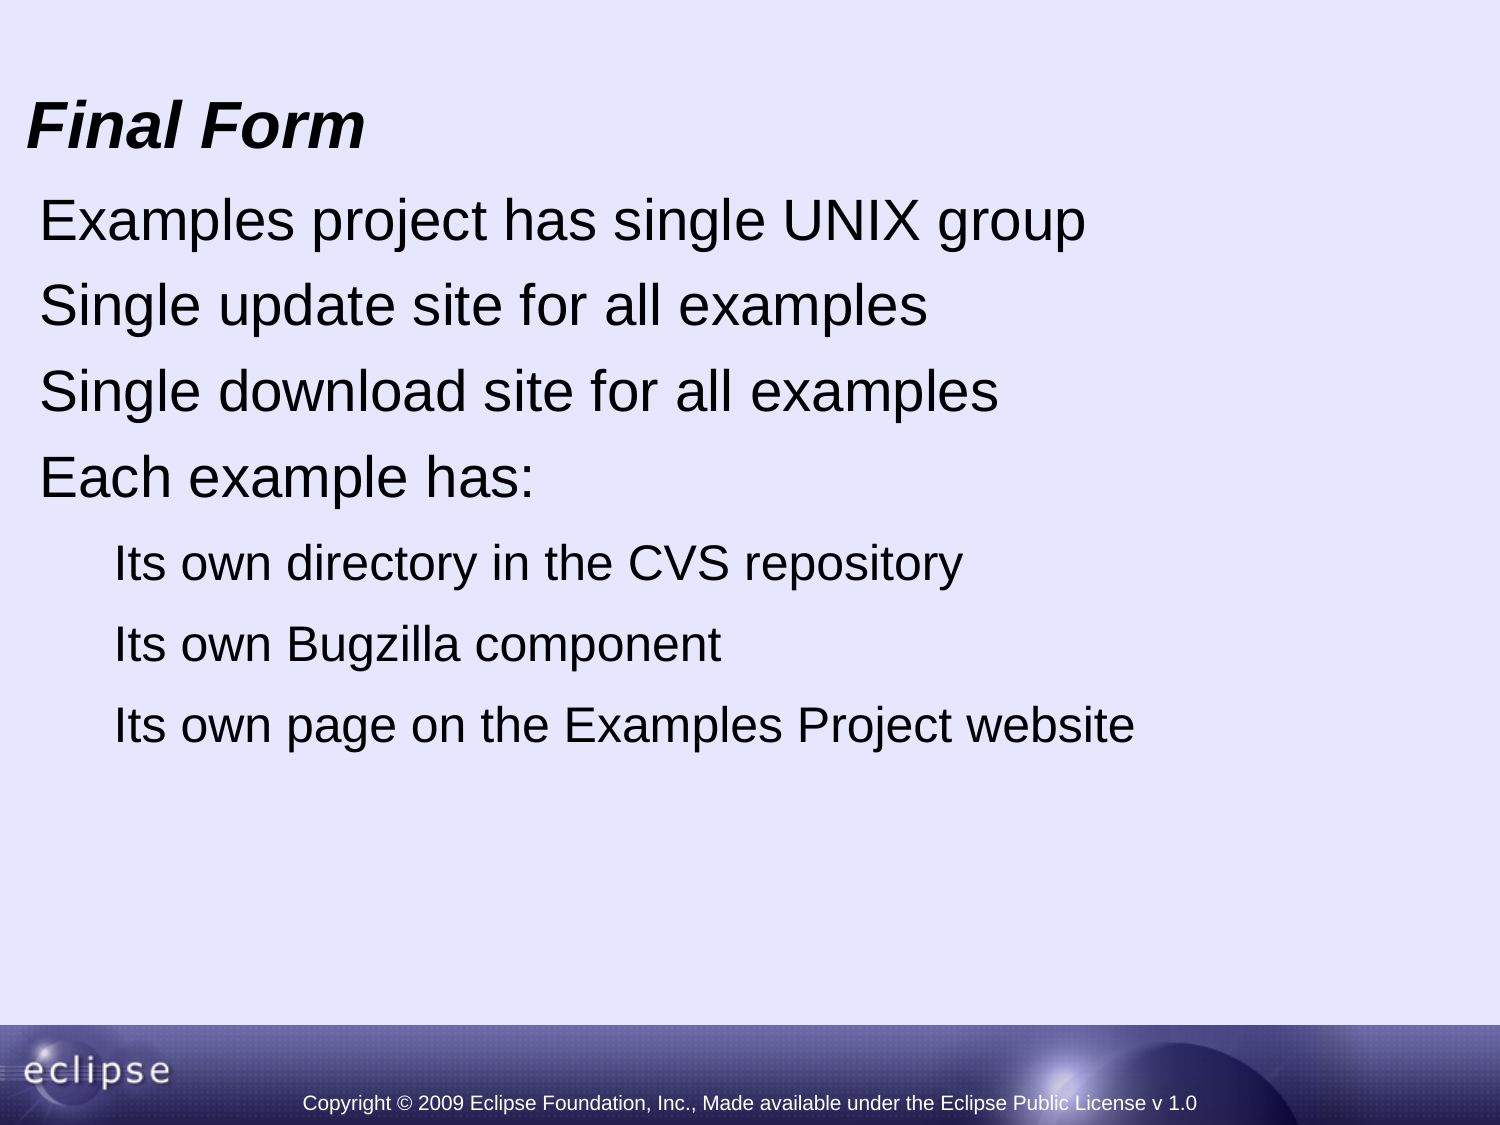

# Final Form
Examples project has single UNIX group
Single update site for all examples
Single download site for all examples
Each example has:
Its own directory in the CVS repository
Its own Bugzilla component
Its own page on the Examples Project website